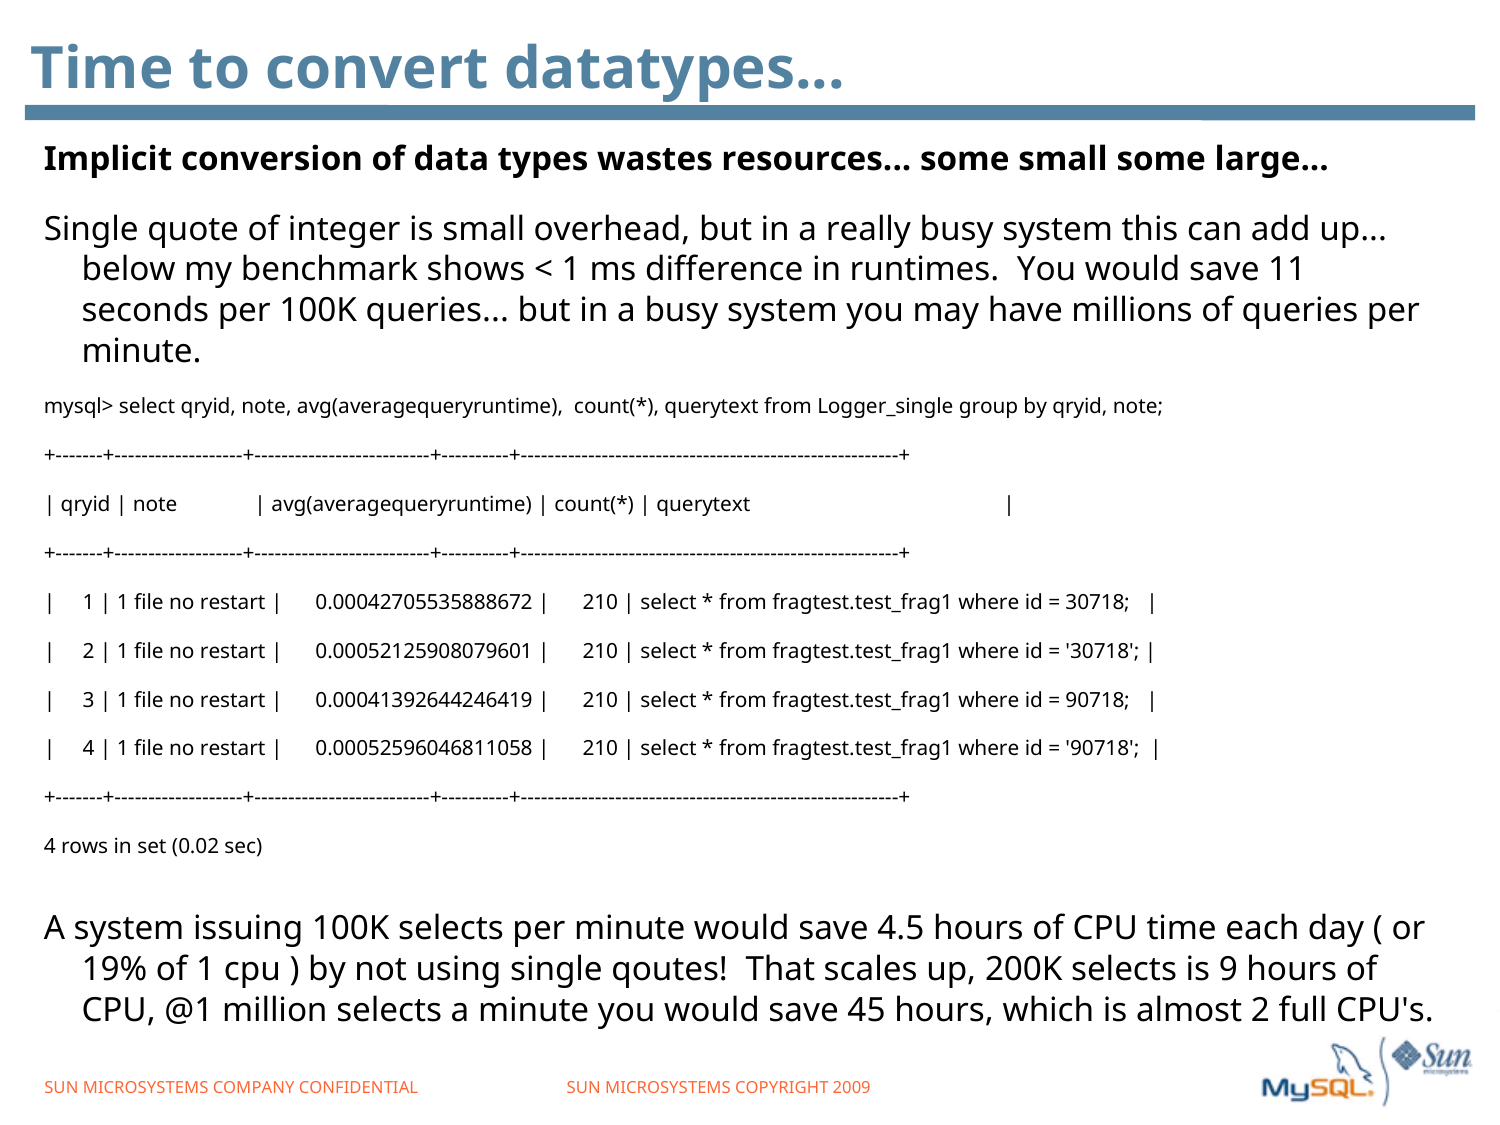

# Time to convert datatypes...
Implicit conversion of data types wastes resources... some small some large...
Single quote of integer is small overhead, but in a really busy system this can add up... below my benchmark shows < 1 ms difference in runtimes. You would save 11 seconds per 100K queries... but in a busy system you may have millions of queries per minute.
mysql> select qryid, note, avg(averagequeryruntime), count(*), querytext from Logger_single group by qryid, note;
+-------+-------------------+--------------------------+----------+--------------------------------------------------------+
| qryid | note | avg(averagequeryruntime) | count(*) | querytext |
+-------+-------------------+--------------------------+----------+--------------------------------------------------------+
| 1 | 1 file no restart | 0.00042705535888672 | 210 | select * from fragtest.test_frag1 where id = 30718; |
| 2 | 1 file no restart | 0.00052125908079601 | 210 | select * from fragtest.test_frag1 where id = '30718'; |
| 3 | 1 file no restart | 0.00041392644246419 | 210 | select * from fragtest.test_frag1 where id = 90718; |
| 4 | 1 file no restart | 0.00052596046811058 | 210 | select * from fragtest.test_frag1 where id = '90718'; |
+-------+-------------------+--------------------------+----------+--------------------------------------------------------+
4 rows in set (0.02 sec)‏
A system issuing 100K selects per minute would save 4.5 hours of CPU time each day ( or 19% of 1 cpu ) by not using single qoutes! That scales up, 200K selects is 9 hours of CPU, @1 million selects a minute you would save 45 hours, which is almost 2 full CPU's.